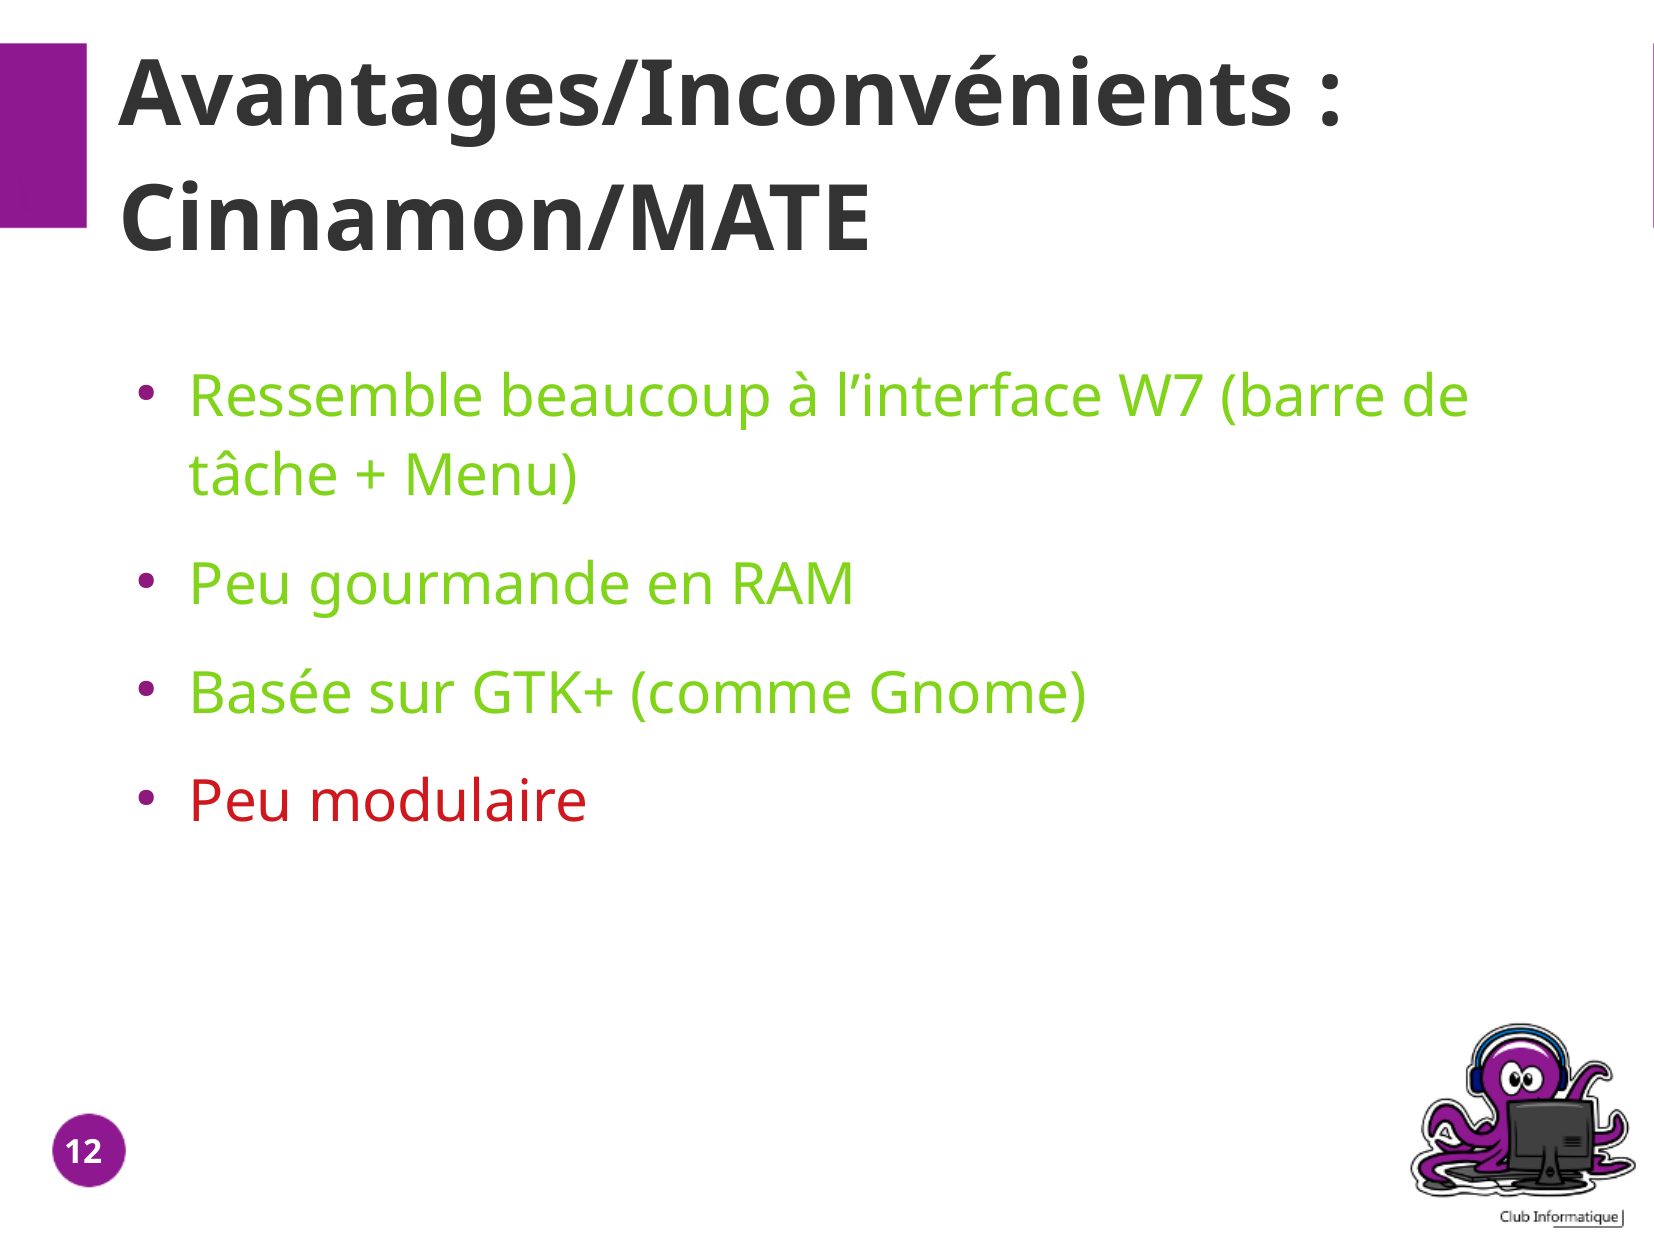

# Avantages/Inconvénients : Cinnamon/MATE
Ressemble beaucoup à l’interface W7 (barre de tâche + Menu)
Peu gourmande en RAM
Basée sur GTK+ (comme Gnome)
Peu modulaire
12